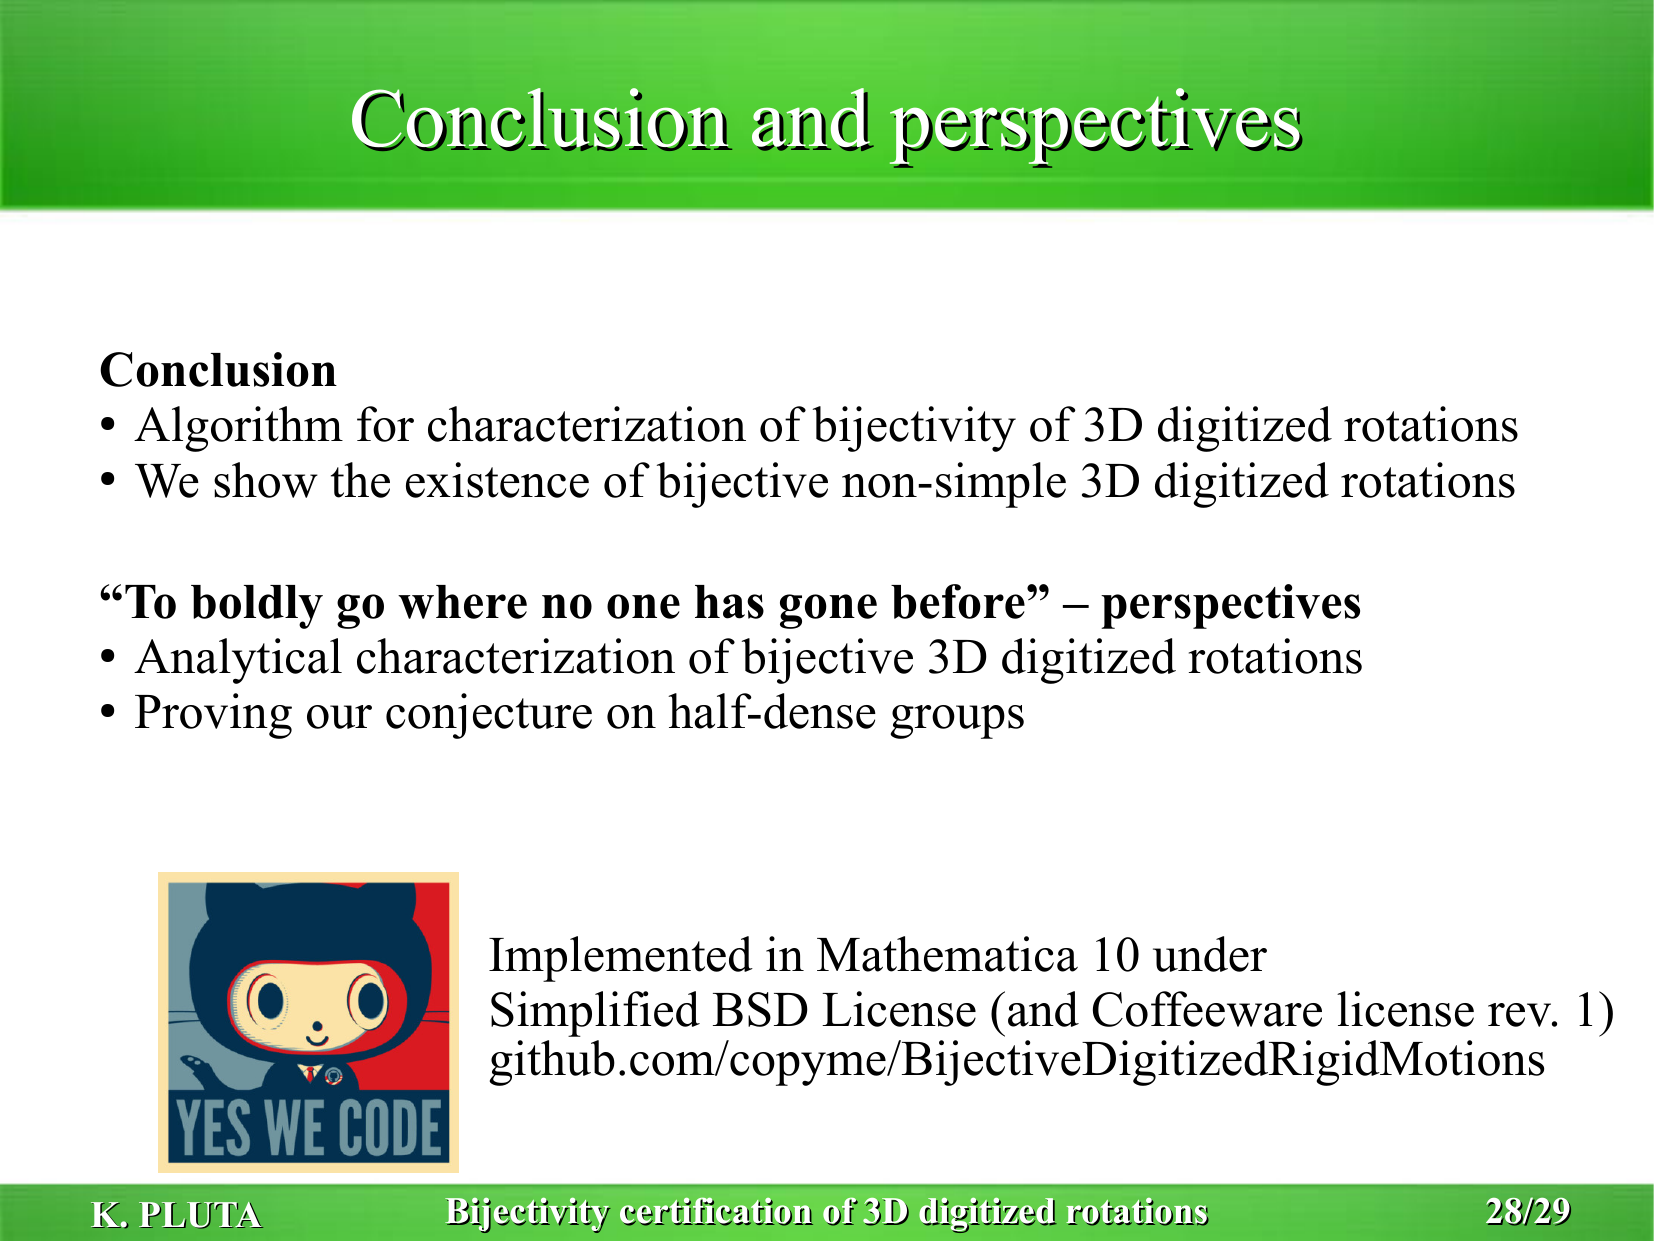

# Conclusion and perspectives
Conclusion
Algorithm for characterization of bijectivity of 3D digitized rotations
We show the existence of bijective non-simple 3D digitized rotations
“To boldly go where no one has gone before” – perspectives
Analytical characterization of bijective 3D digitized rotations
Proving our conjecture on half-dense groups
Implemented in Mathematica 10 under
Simplified BSD License (and Coffeeware license rev. 1)
github.com/copyme/BijectiveDigitizedRigidMotions
Bijectivity certification of 3D digitized rotations
28